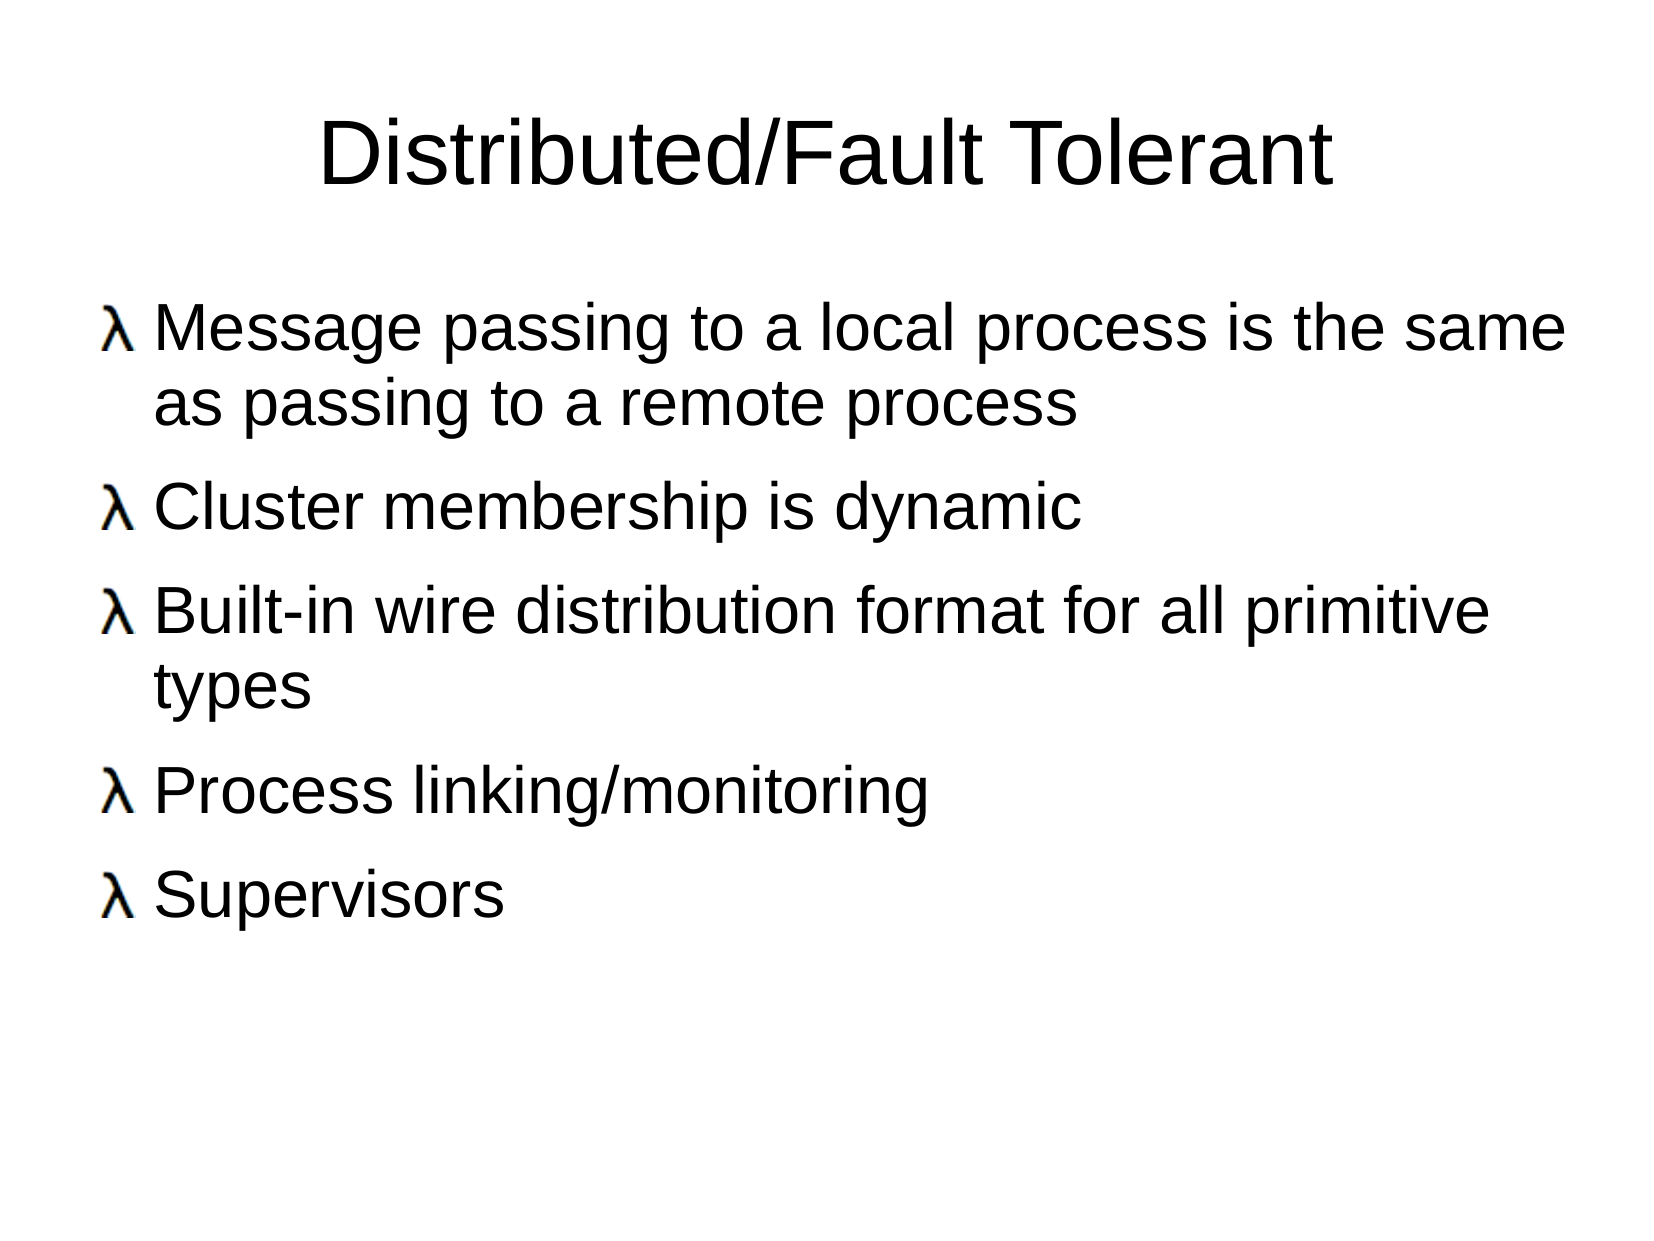

# Distributed/Fault Tolerant
Message passing to a local process is the same as passing to a remote process
Cluster membership is dynamic
Built-in wire distribution format for all primitive types
Process linking/monitoring
Supervisors